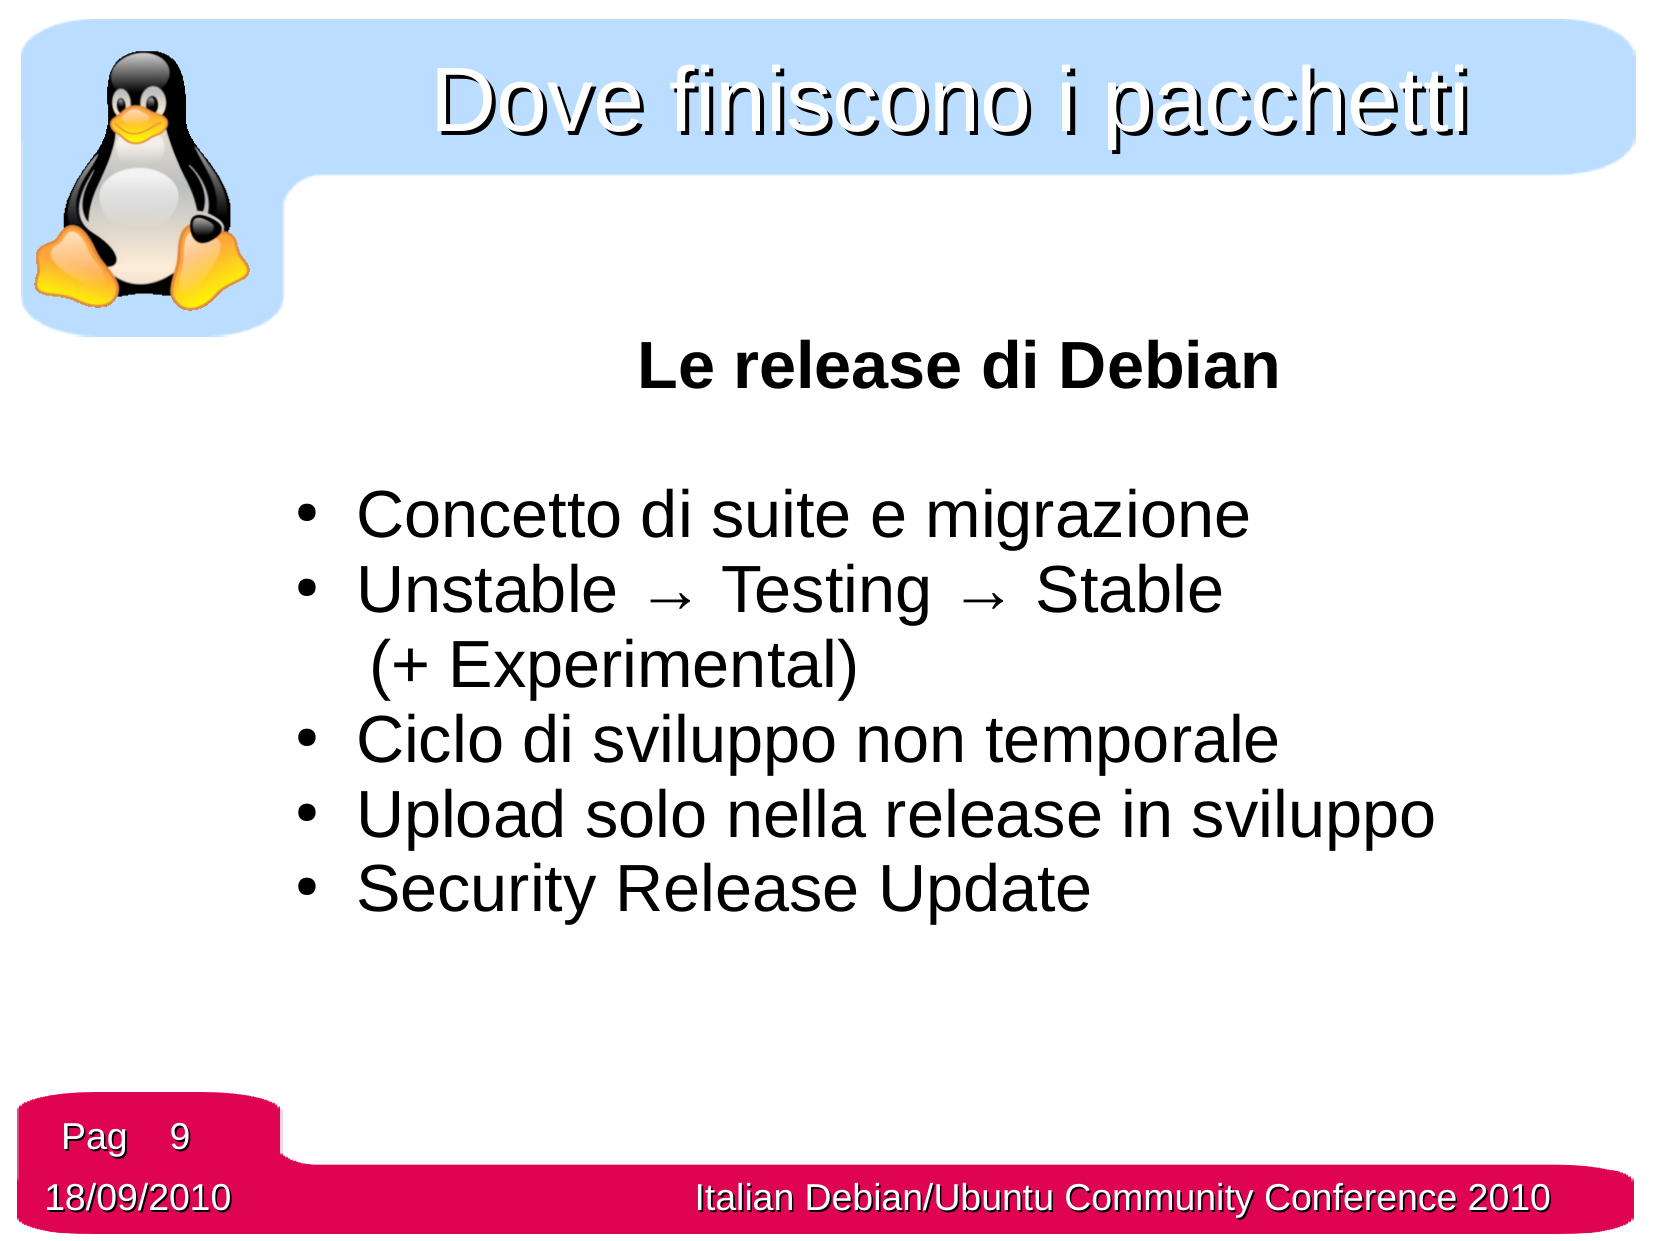

# Dove finiscono i pacchetti
Le release di Debian
 Concetto di suite e migrazione
 Unstable → Testing → Stable
	(+ Experimental)
 Ciclo di sviluppo non temporale
 Upload solo nella release in sviluppo
 Security Release Update
Pag
Italian Debian/Ubuntu Community Conference 2010
18/09/2010